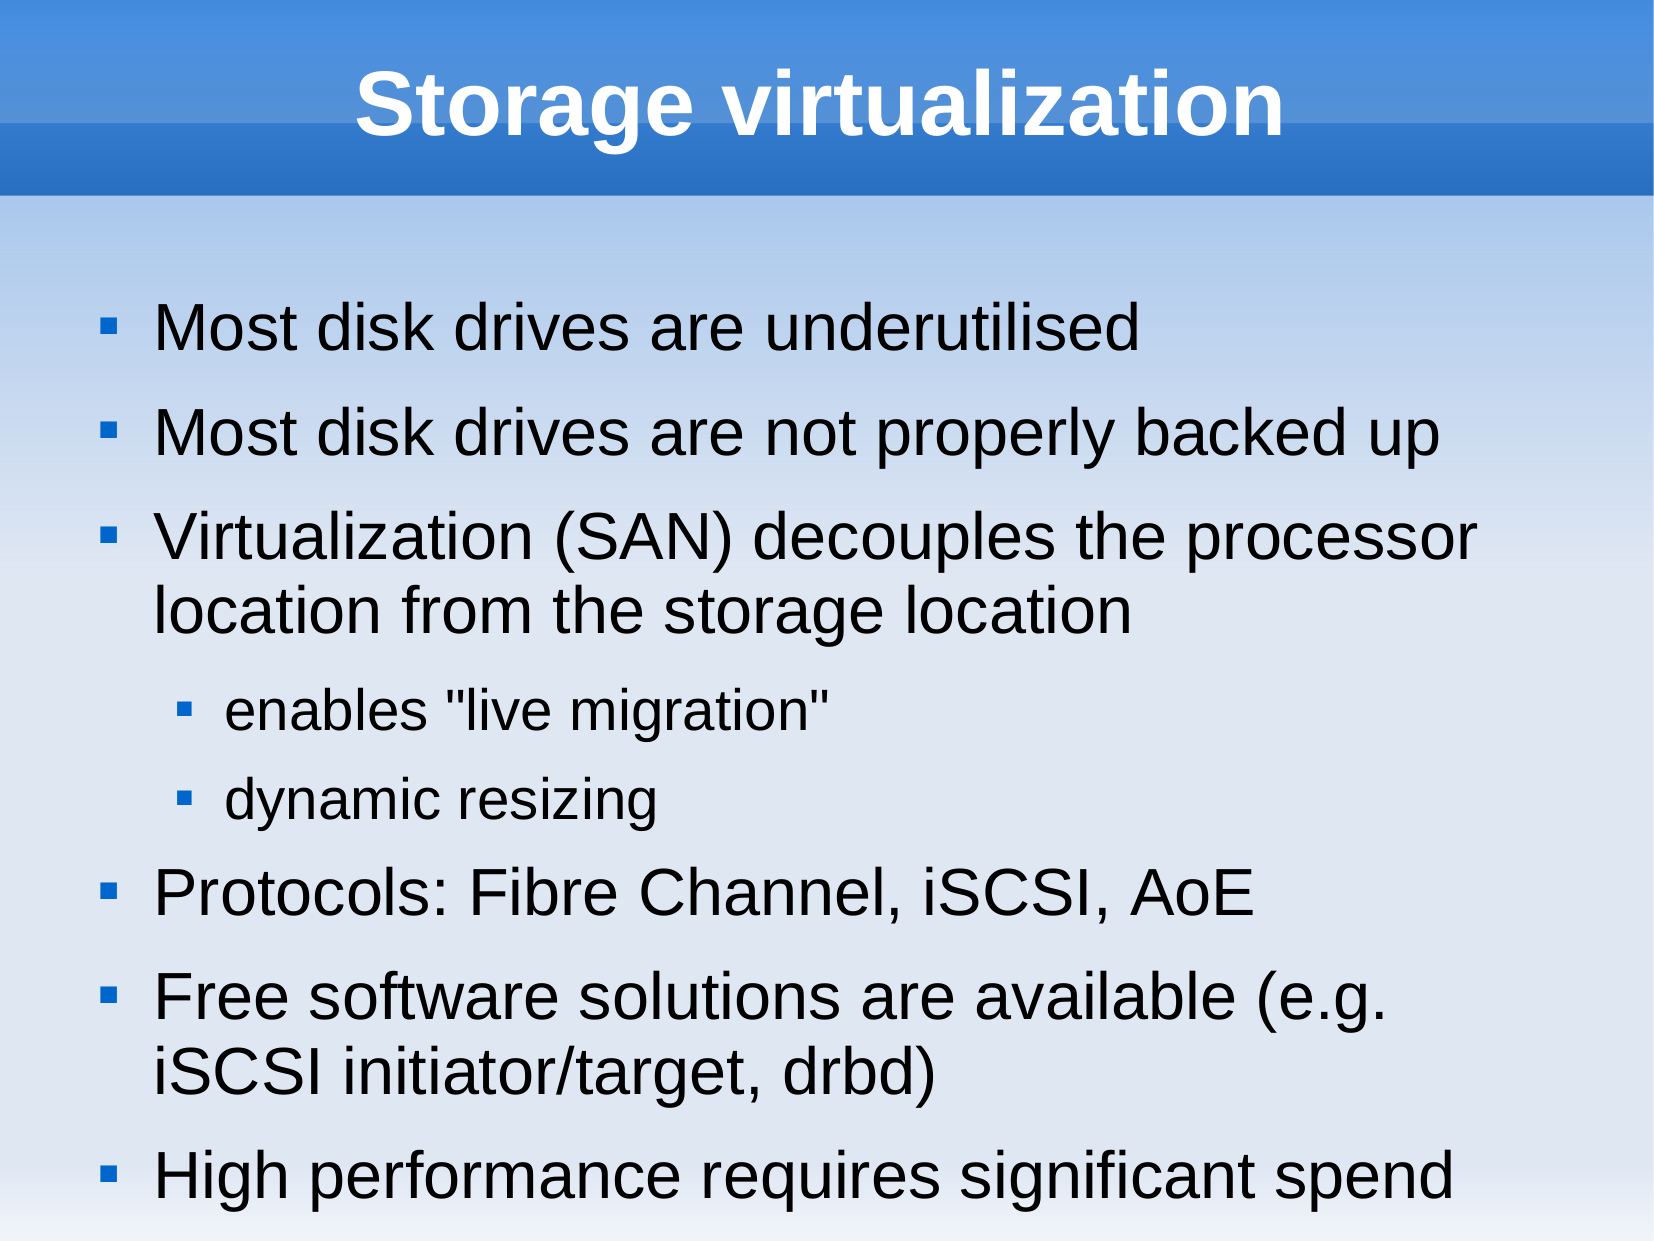

# Storage virtualization
Most disk drives are underutilised
Most disk drives are not properly backed up
Virtualization (SAN) decouples the processor location from the storage location
enables "live migration"
dynamic resizing
Protocols: Fibre Channel, iSCSI, AoE
Free software solutions are available (e.g. iSCSI initiator/target, drbd)
High performance requires significant spend